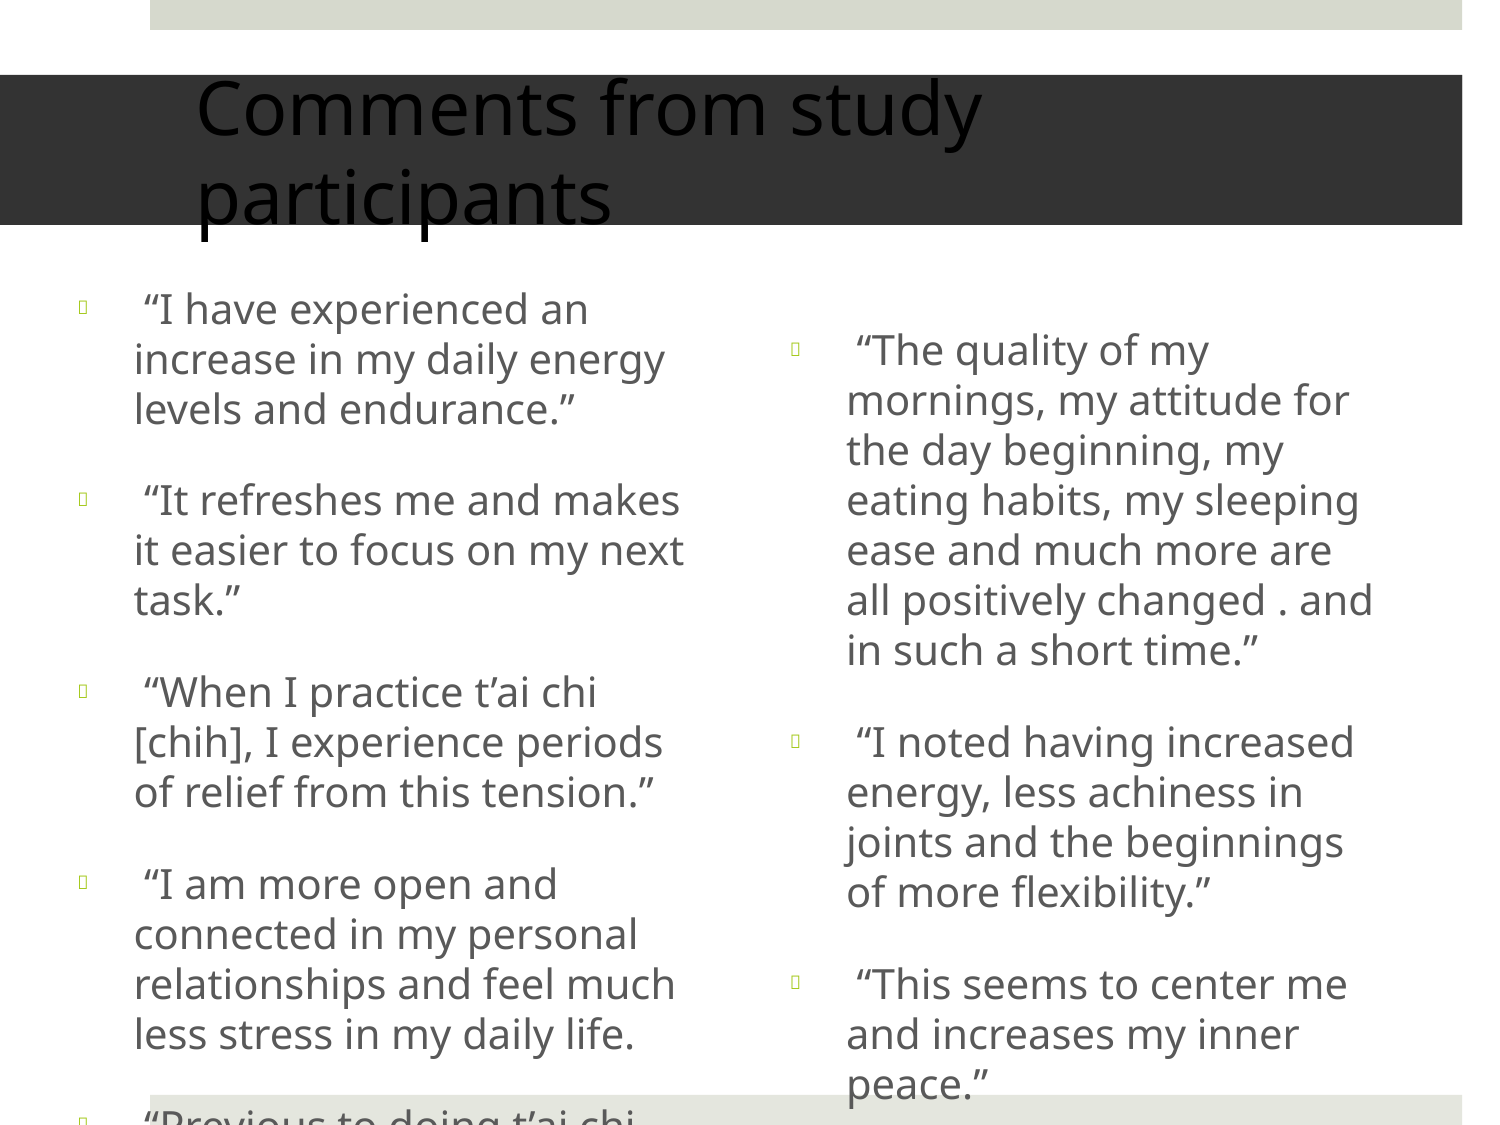

#
Comments from study participants
 “The quality of my mornings, my attitude for the day beginning, my eating habits, my sleeping ease and much more are all positively changed . and in such a short time.”
 “I noted having increased energy, less achiness in joints and the beginnings of more flexibility.”
 “This seems to center me and increases my inner peace.”
 “I have a sense of grace, energy, and calmness.”
 “There is always a sense of calmness and joy that increased as the practice time continues.”
 “I have experienced an increase in my daily energy levels and endurance.”
 “It refreshes me and makes it easier to focus on my next task.”
 “When I practice t’ai chi [chih], I experience periods of relief from this tension.”
 “I am more open and connected in my personal relationships and feel much less stress in my daily life.
 “Previous to doing t’ai chi [chih] , I have often had digestive troubles, and one very good benefit I’ve noticed is that I have not been bothered by constipation.”